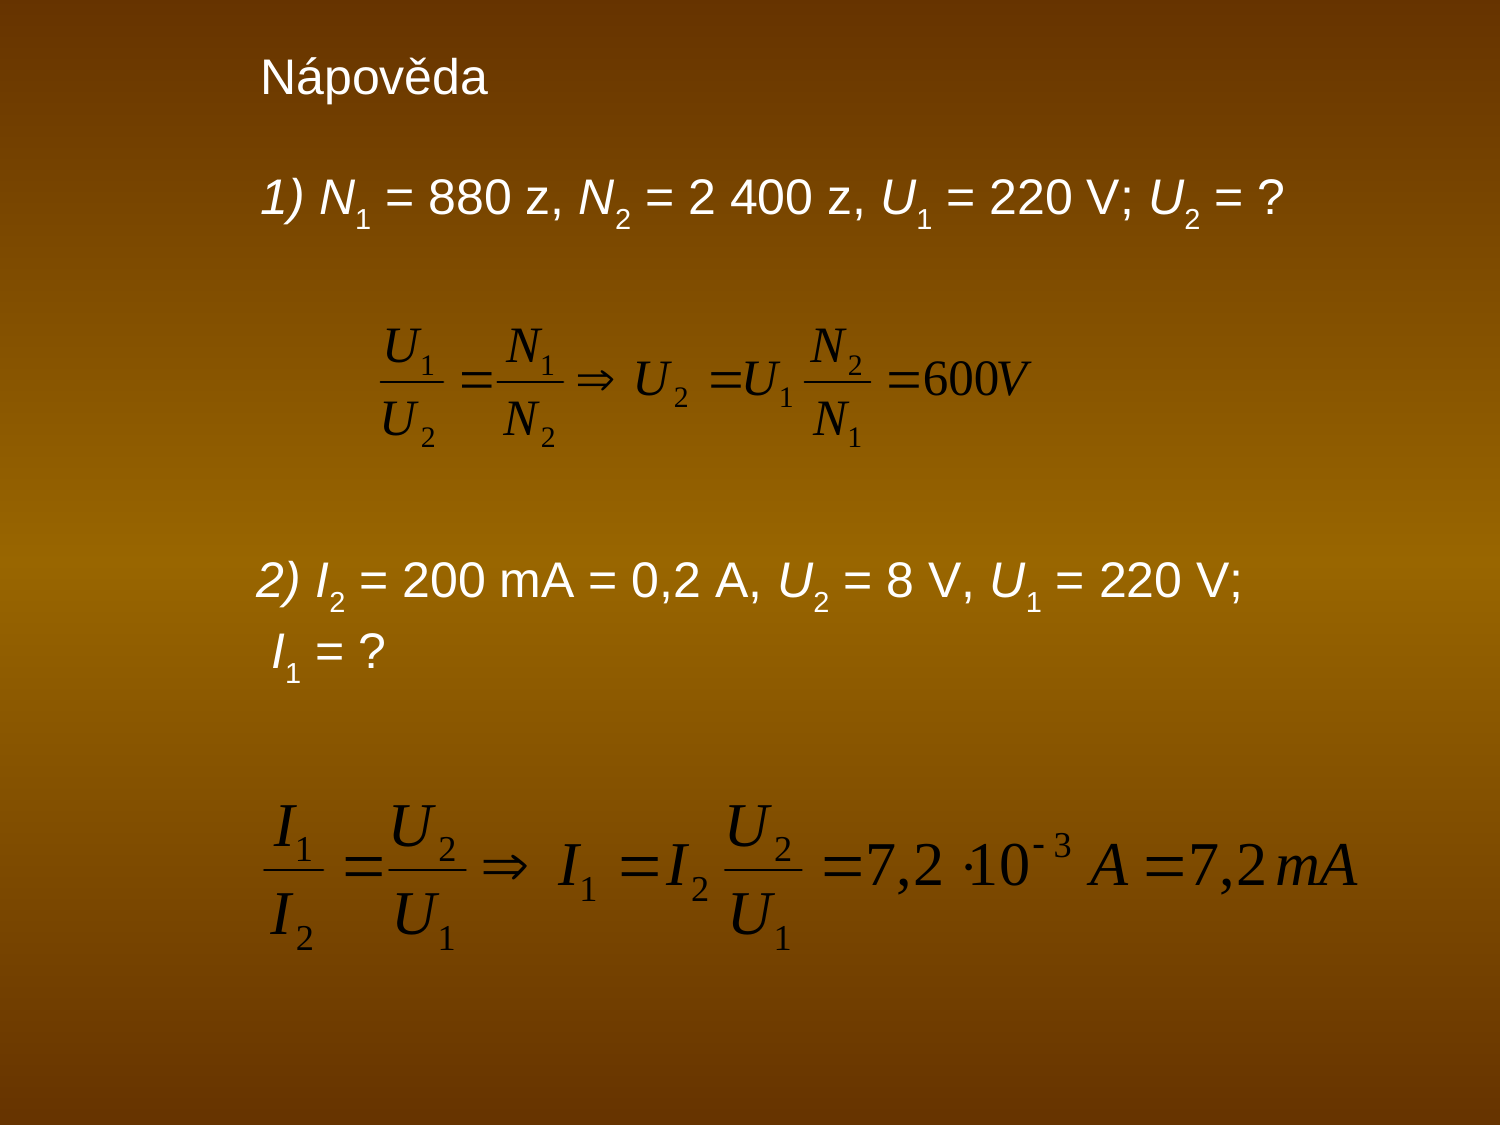

Nápověda
1) N1 = 880 z, N2 = 2 400 z, U1 = 220 V; U2 = ?
2) I2 = 200 mA = 0,2 A, U2 = 8 V, U1 = 220 V;
 I1 = ?